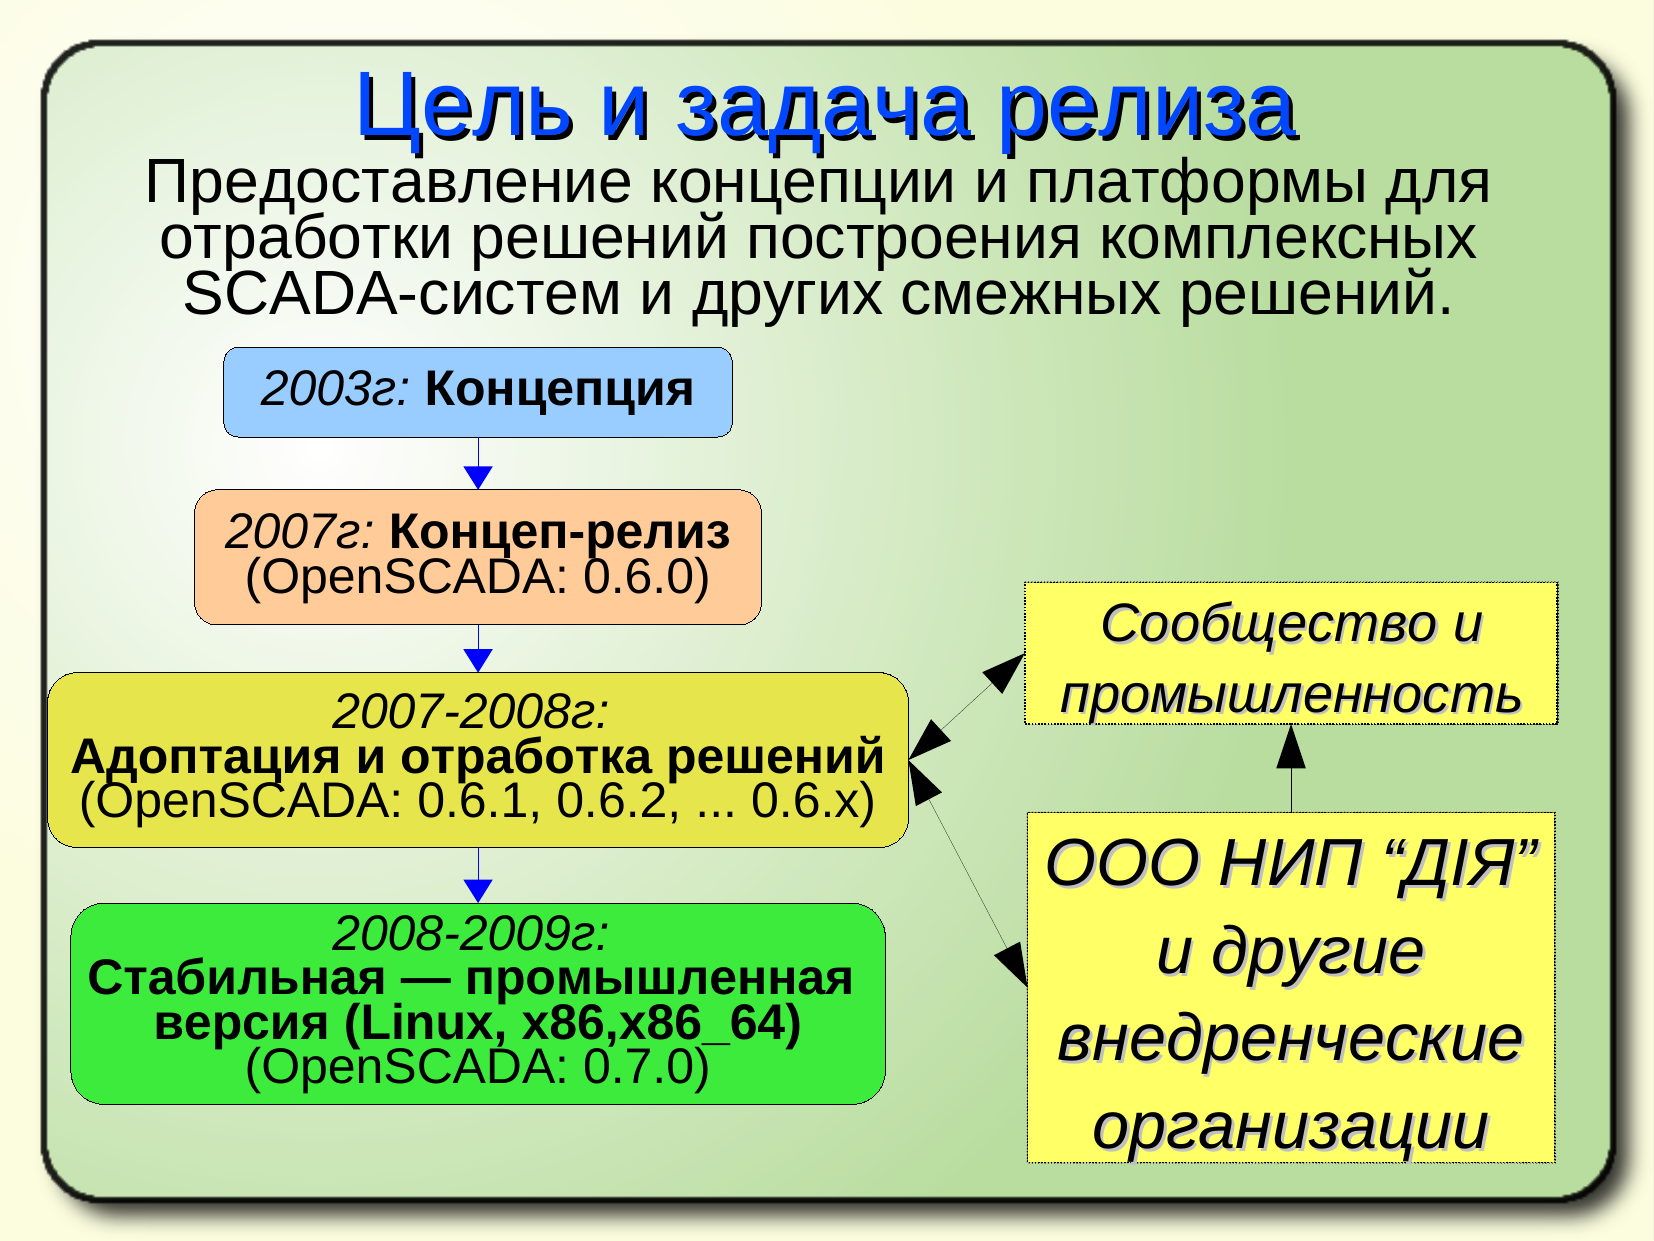

# Цель и задача релиза
Предоставление концепции и платформы для отработки решений построения комплексных SCADA-систем и других смежных решений.
2003г: Концепция
2007г: Концеп-релиз
(OpenSCADA: 0.6.0)
Сообщество и промышленность
2007-2008г:
Адоптация и отработка решений
(OpenSCADA: 0.6.1, 0.6.2, ... 0.6.x)
ООО НИП “ДІЯ” и другие внедренческие организации
2008-2009г:
Стабильная — промышленная
версия (Linux, x86,x86_64)
(OpenSCADA: 0.7.0)